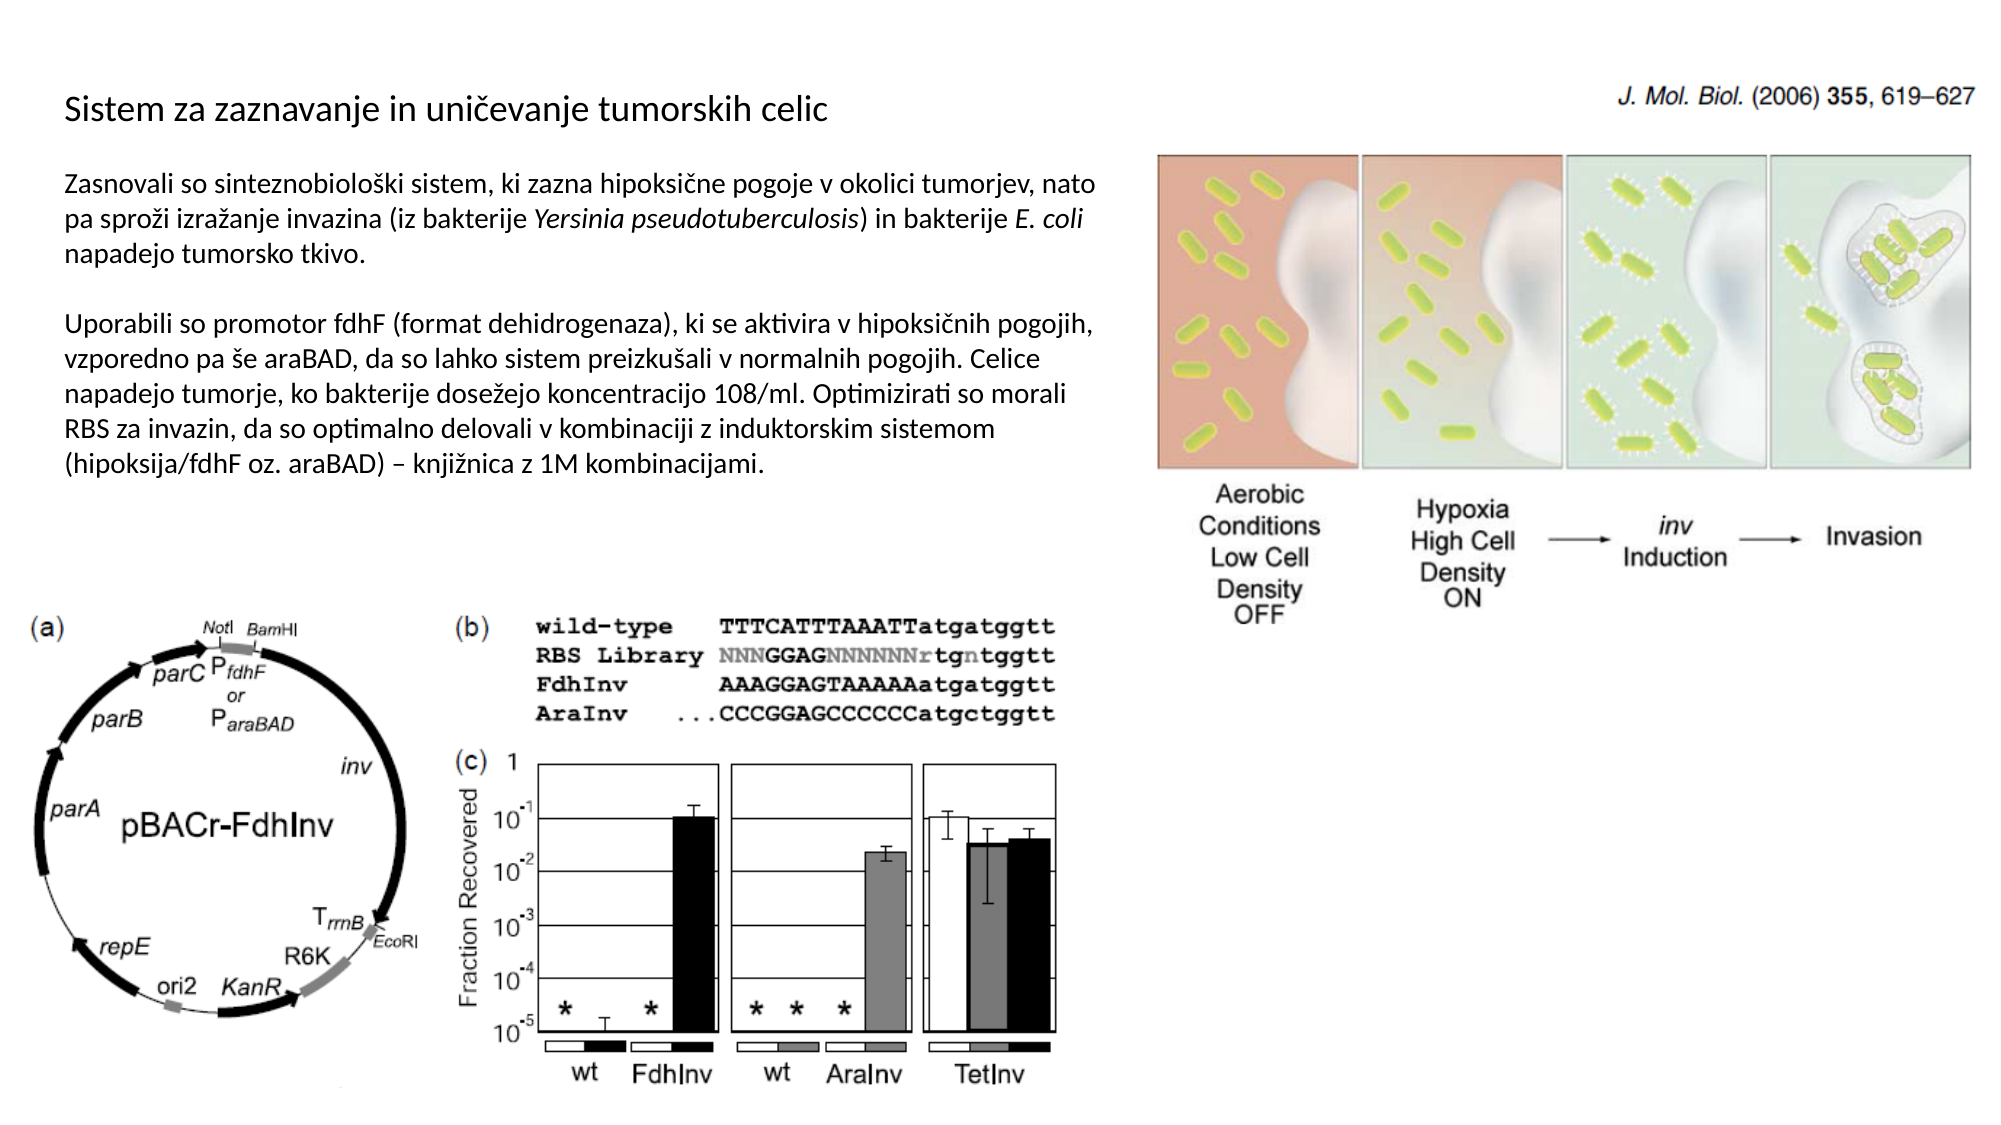

Sistem za zaznavanje in uničevanje tumorskih celic
Zasnovali so sinteznobiološki sistem, ki zazna hipoksične pogoje v okolici tumorjev, nato pa sproži izražanje invazina (iz bakterije Yersinia pseudotuberculosis) in bakterije E. coli napadejo tumorsko tkivo.
Uporabili so promotor fdhF (format dehidrogenaza), ki se aktivira v hipoksičnih pogojih, vzporedno pa še araBAD, da so lahko sistem preizkušali v normalnih pogojih. Celice napadejo tumorje, ko bakterije dosežejo koncentracijo 108/ml. Optimizirati so morali RBS za invazin, da so optimalno delovali v kombinaciji z induktorskim sistemom (hipoksija/fdhF oz. araBAD) – knjižnica z 1M kombinacijami.